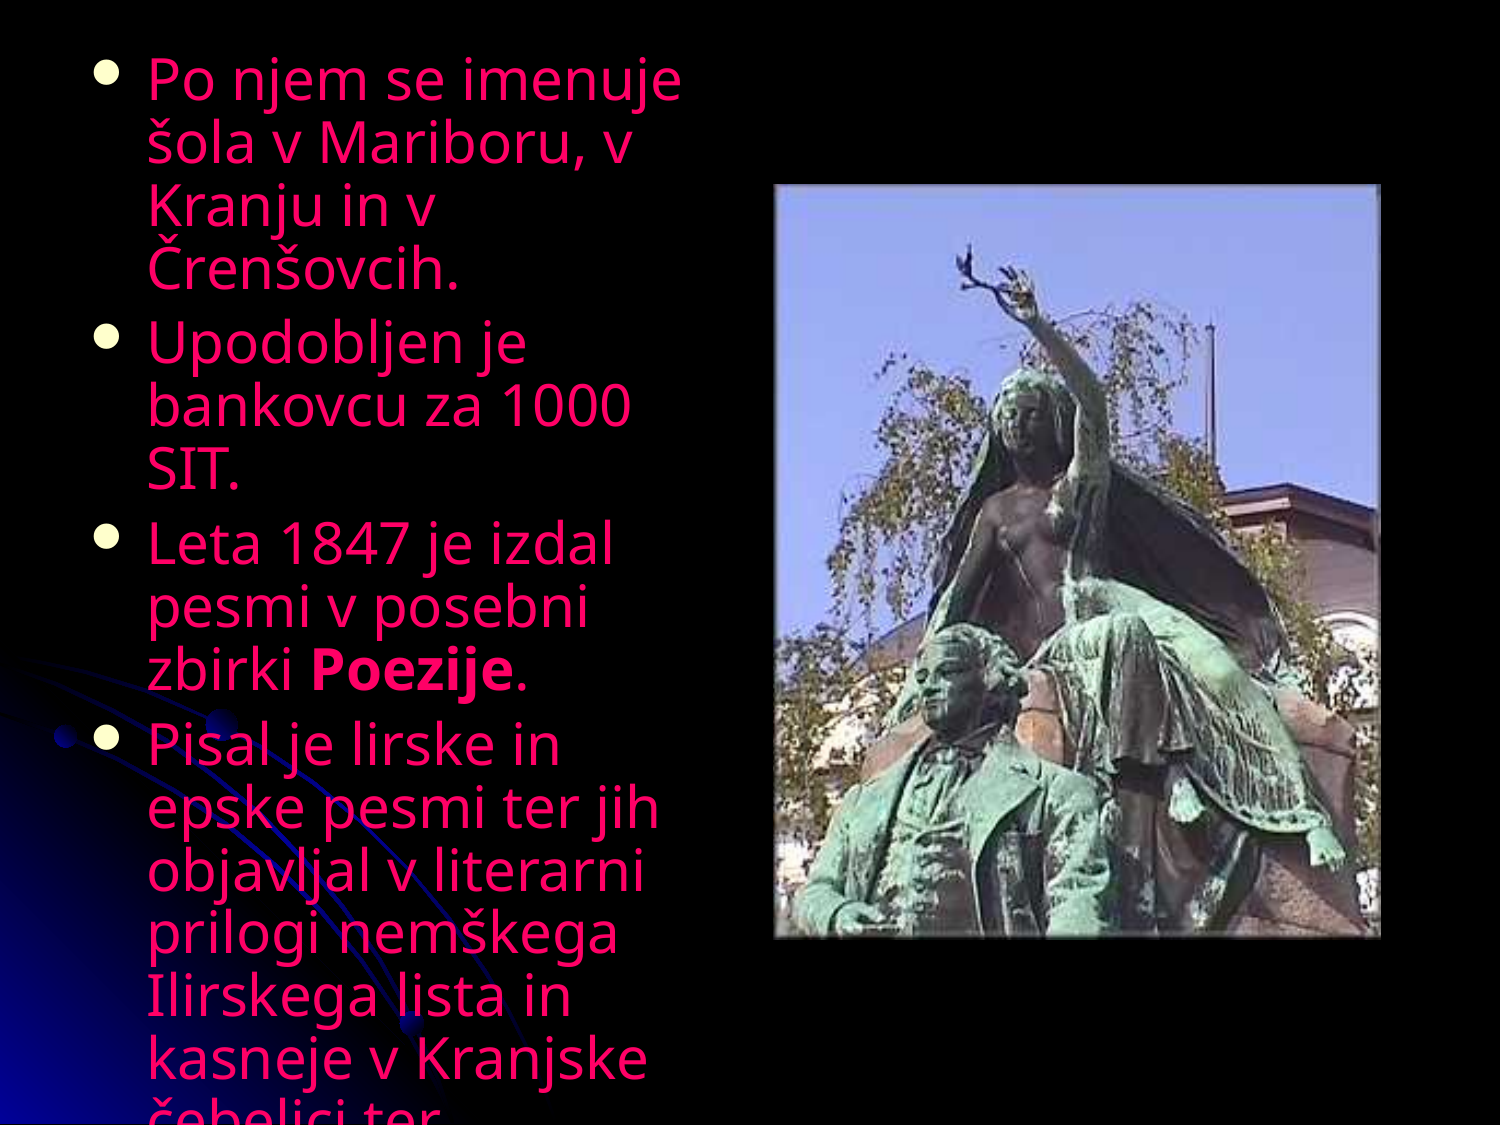

Po njem se imenuje šola v Mariboru, v Kranju in v Črenšovcih.
Upodobljen je bankovcu za 1000 SIT.
Leta 1847 je izdal pesmi v posebni zbirki Poezije.
Pisal je lirske in epske pesmi ter jih objavljal v literarni prilogi nemškega Ilirskega lista in kasneje v Kranjske čebelici ter Kmetijskih in rokodelskih novicah.
#